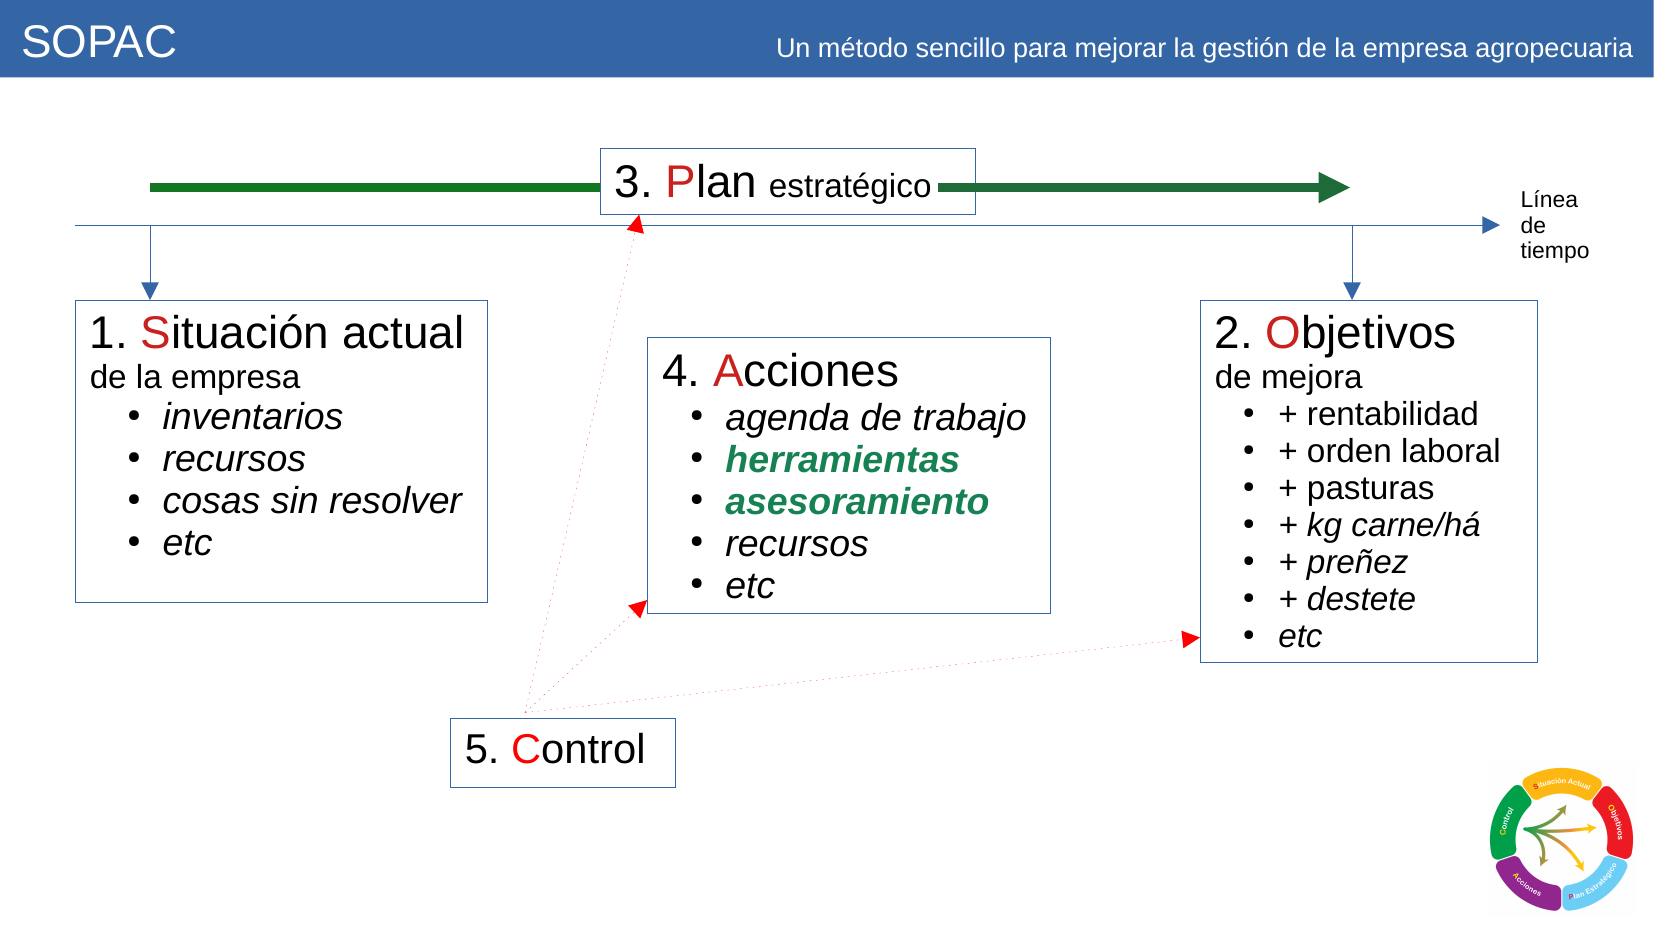

3. Plan estratégico
Línea
de
tiempo
1. Situación actual
de la empresa
inventarios
recursos
cosas sin resolver
etc
2. Objetivos
de mejora
+ rentabilidad
+ orden laboral
+ pasturas
+ kg carne/há
+ preñez
+ destete
etc
4. Acciones
agenda de trabajo
herramientas
asesoramiento
recursos
etc
5. Control